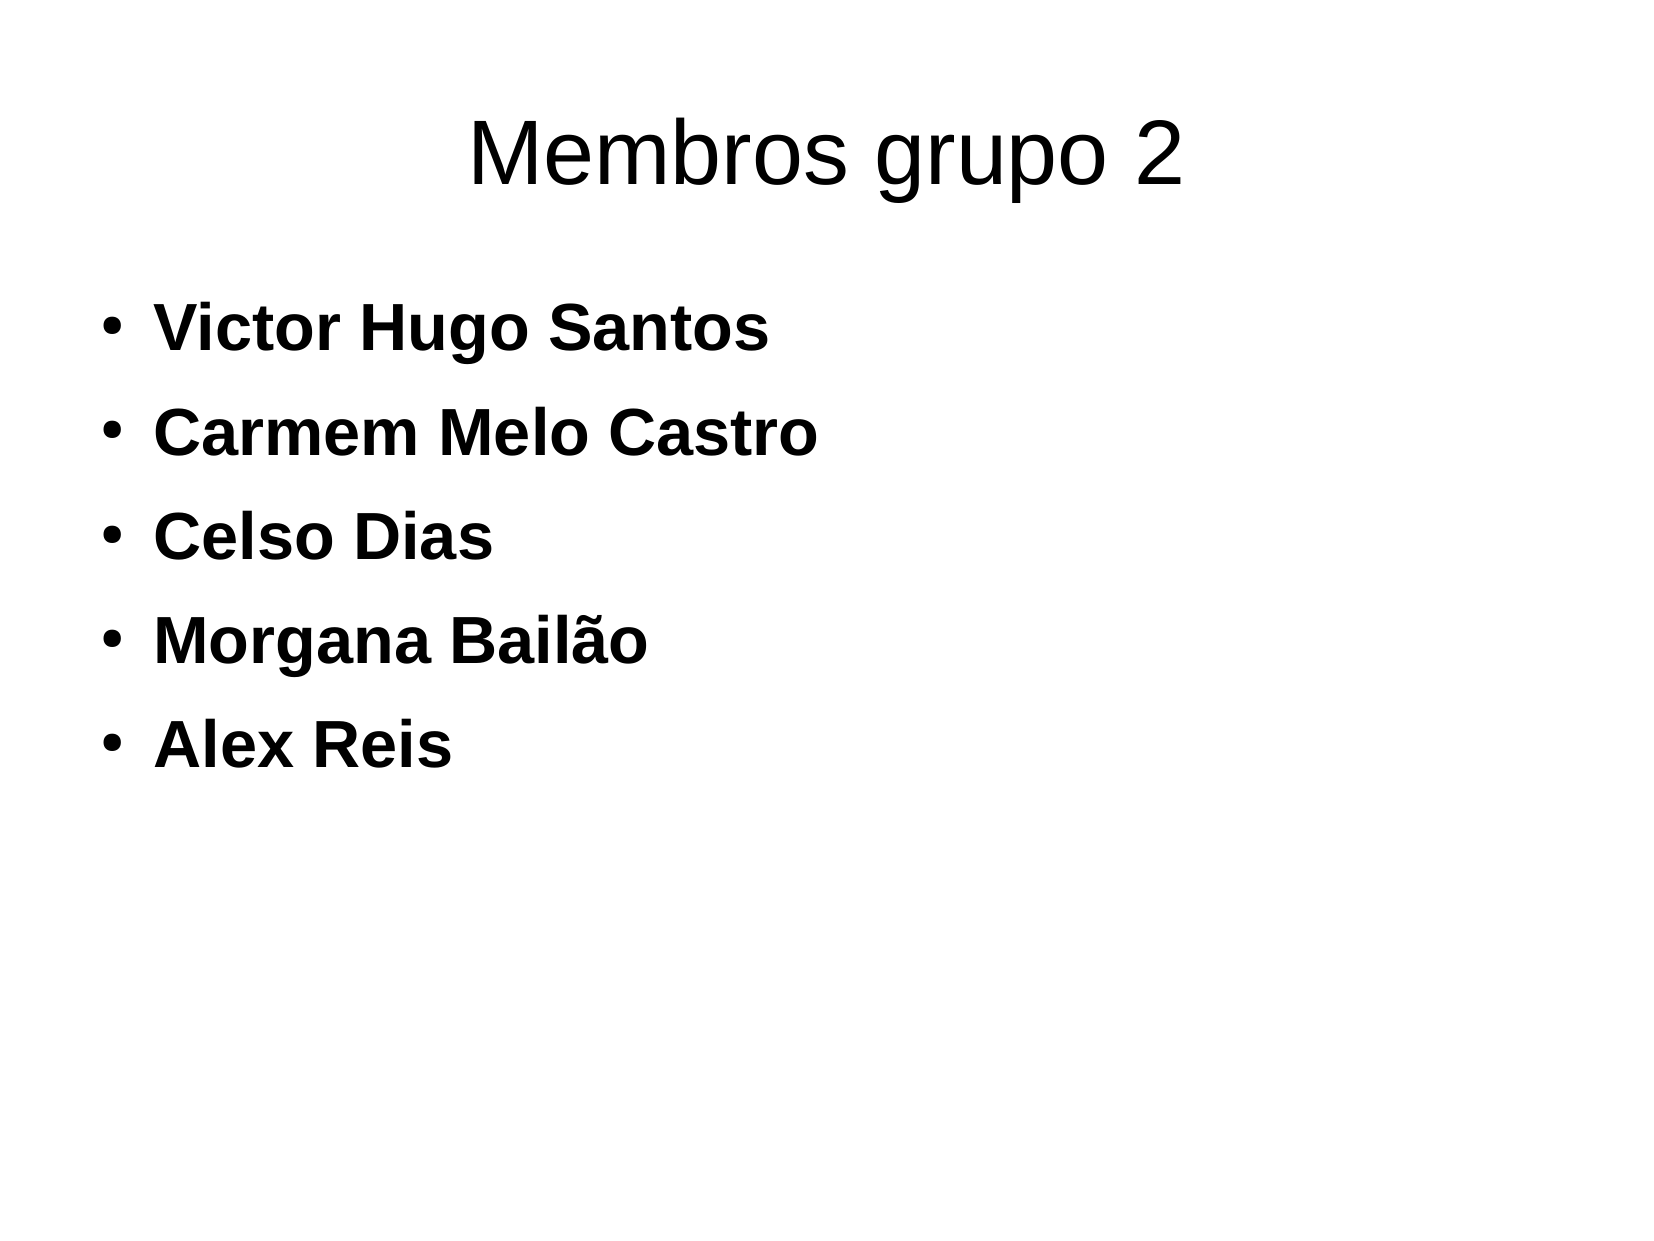

# Membros grupo 2
Victor Hugo Santos
Carmem Melo Castro
Celso Dias
Morgana Bailão
Alex Reis